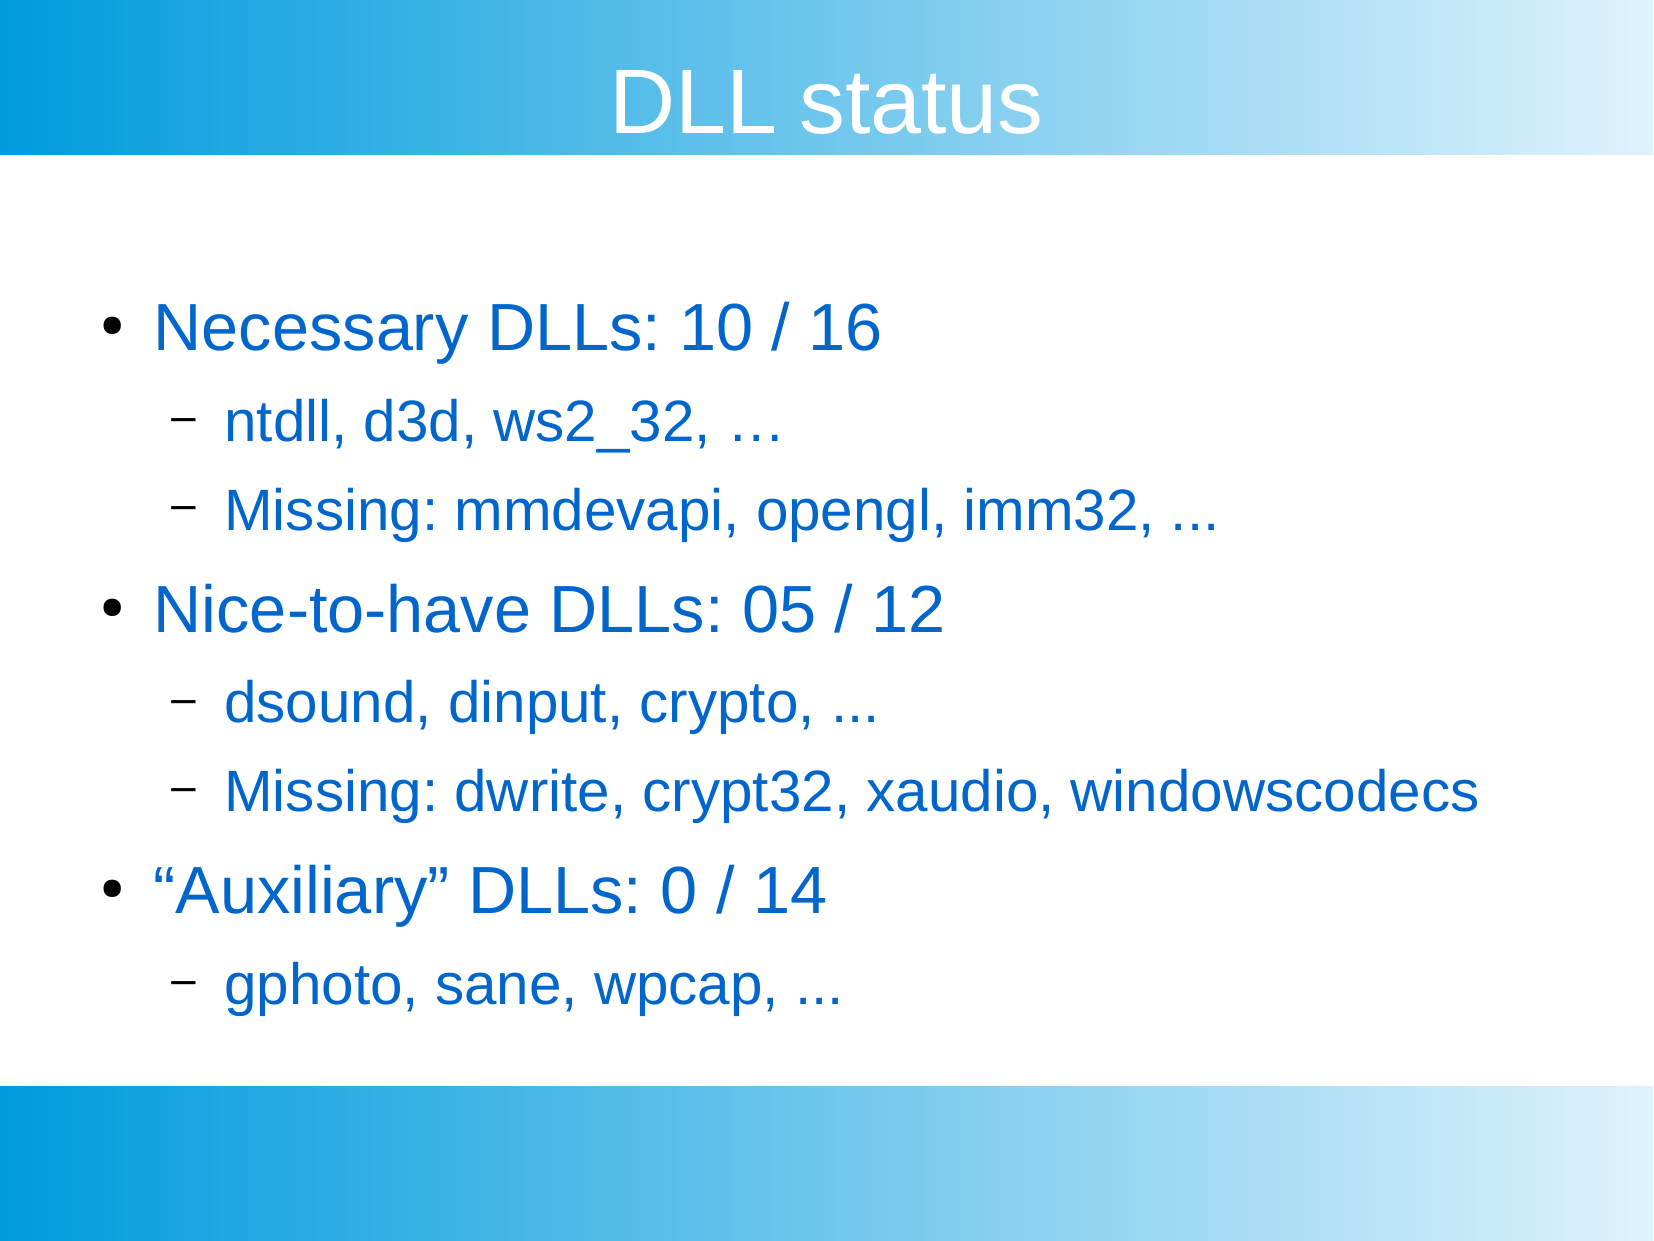

# DLL status
Necessary DLLs: 10 / 16
ntdll, d3d, ws2_32, …
Missing: mmdevapi, opengl, imm32, ...
Nice-to-have DLLs: 05 / 12
dsound, dinput, crypto, ...
Missing: dwrite, crypt32, xaudio, windowscodecs
“Auxiliary” DLLs: 0 / 14
gphoto, sane, wpcap, ...